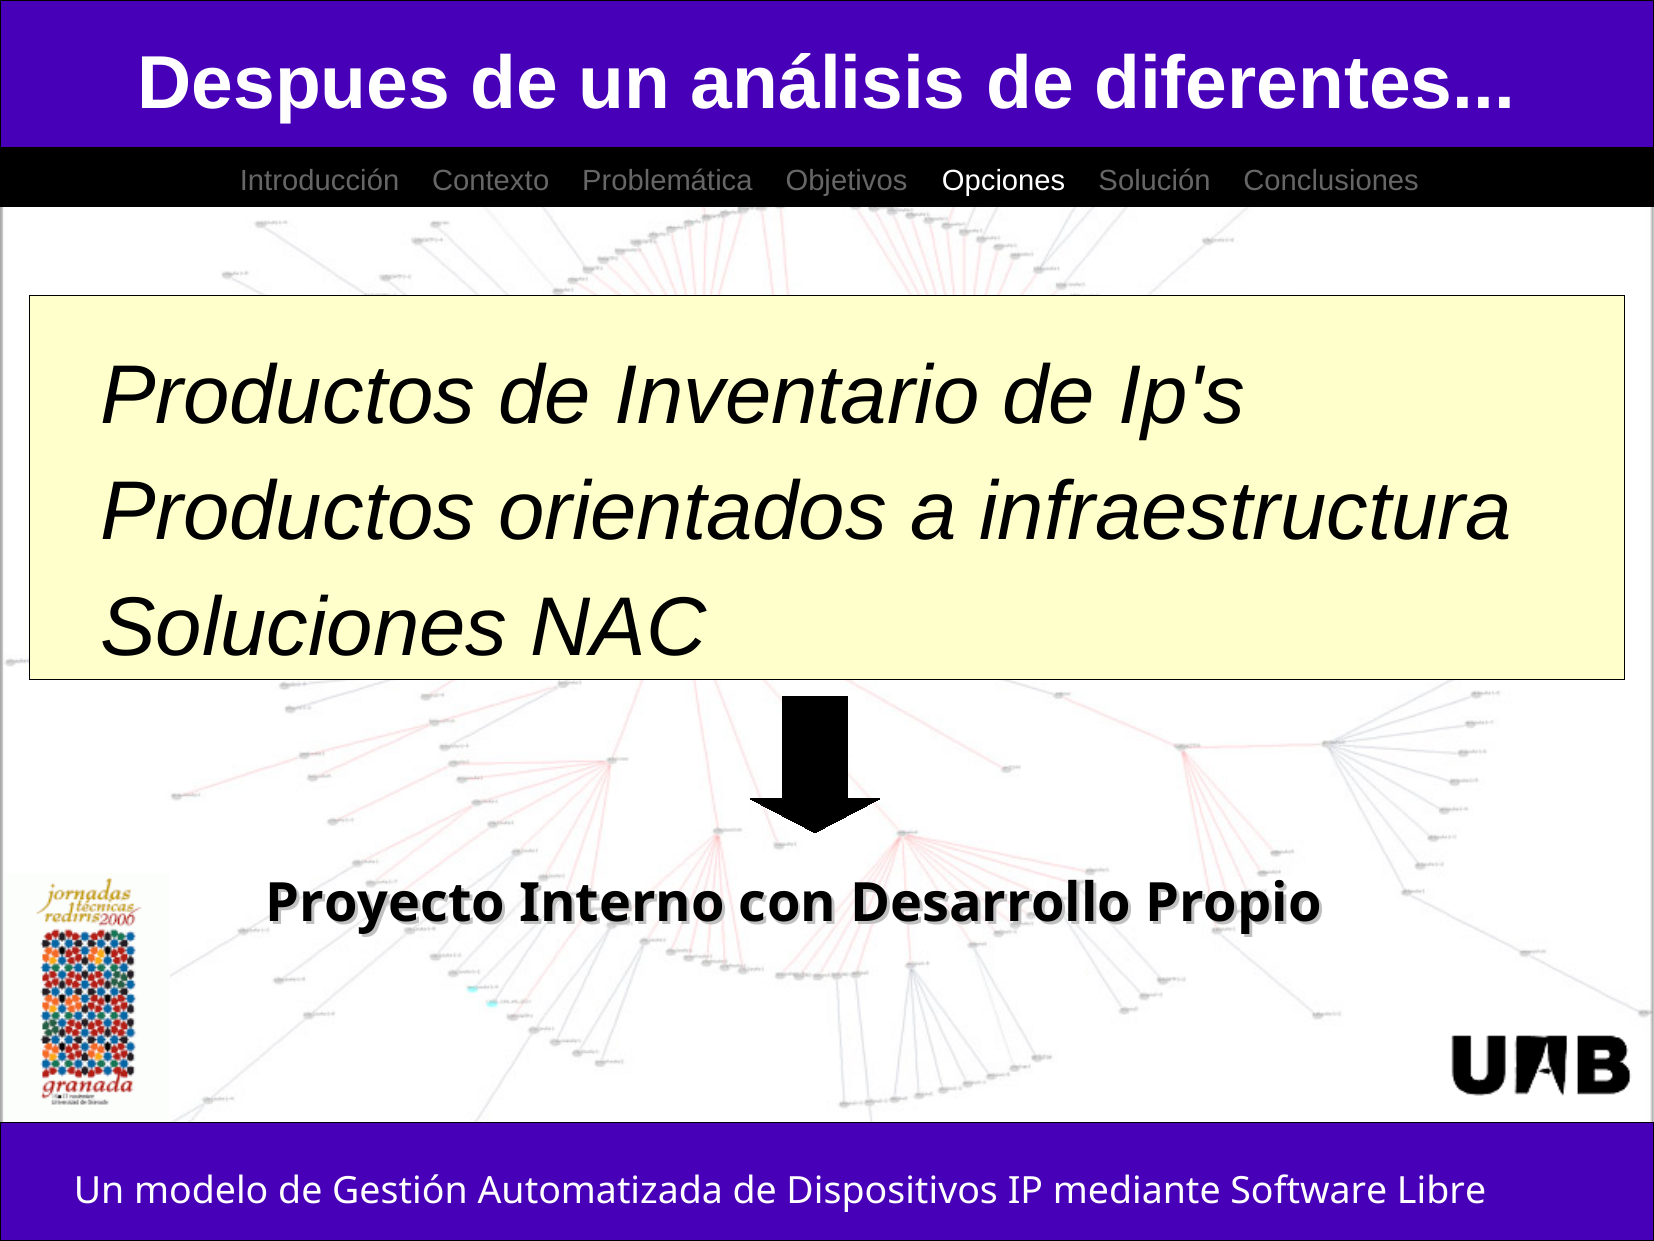

Despues de un análisis de diferentes...
# Introducción Contexto Problemática Objetivos Opciones Solución Conclusiones
Productos de Inventario de Ip's
Productos orientados a infraestructura
Soluciones NAC
Proyecto Interno con Desarrollo Propio